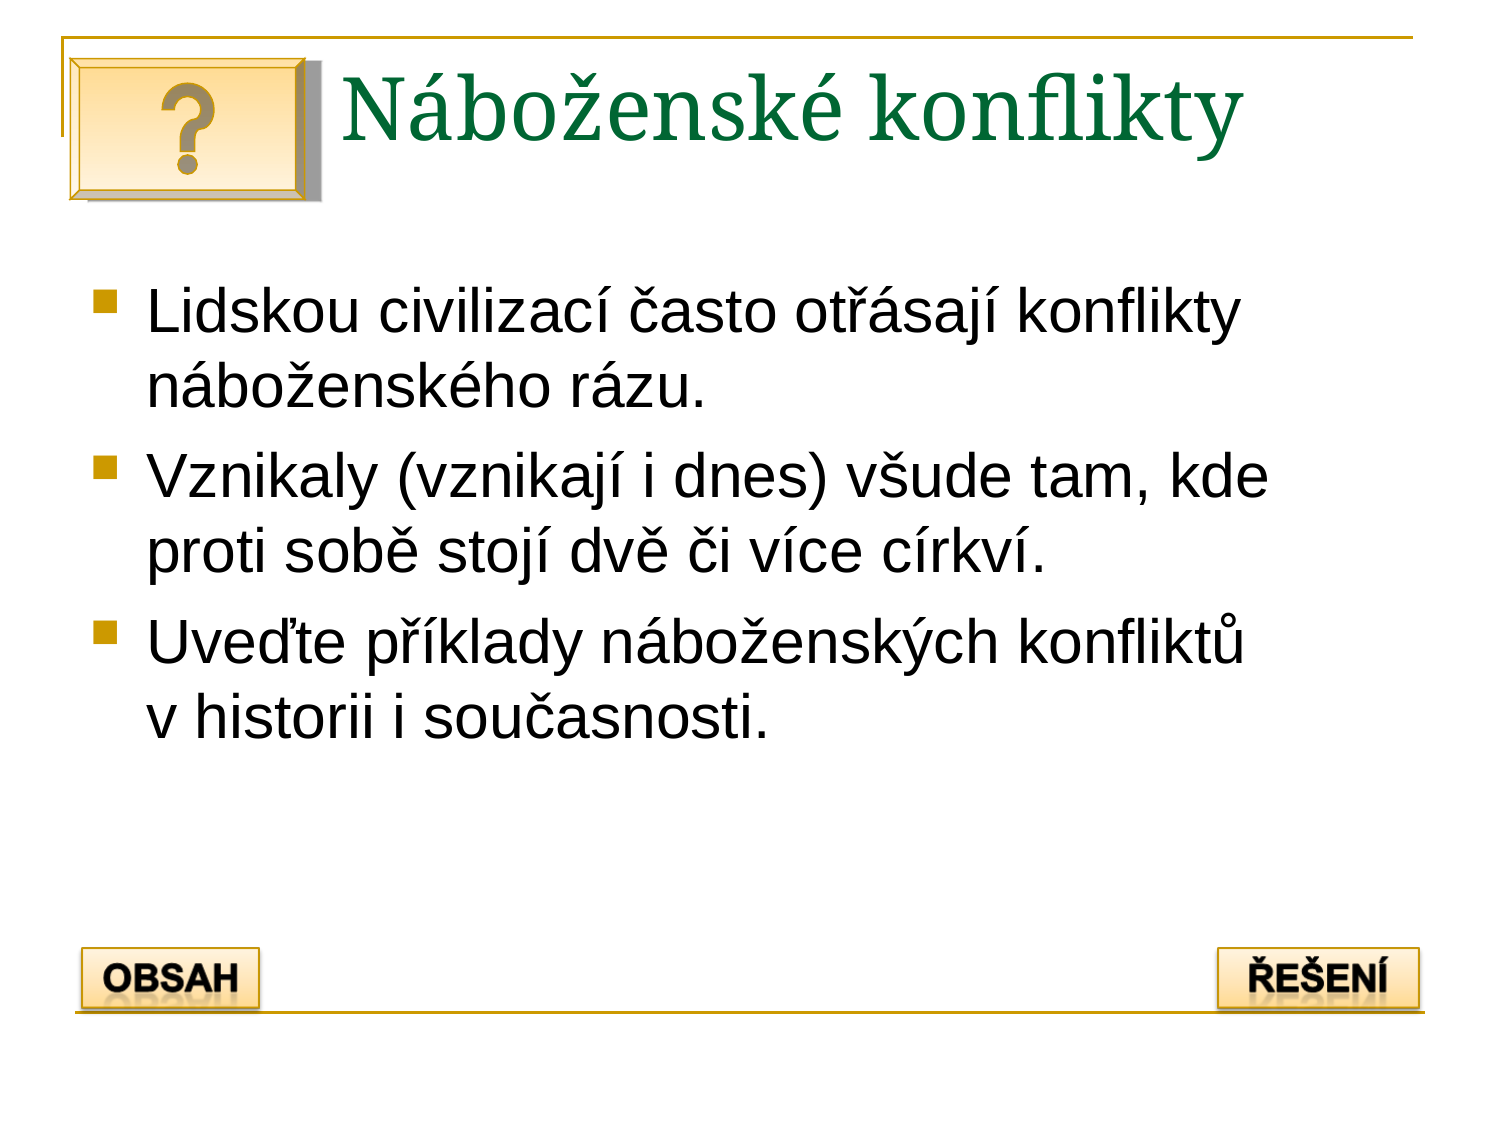

# Náboženské konflikty
Lidskou civilizací často otřásají konflikty náboženského rázu.
Vznikaly (vznikají i dnes) všude tam, kde proti sobě stojí dvě či více církví.
Uveďte příklady náboženských konfliktů v historii i současnosti.